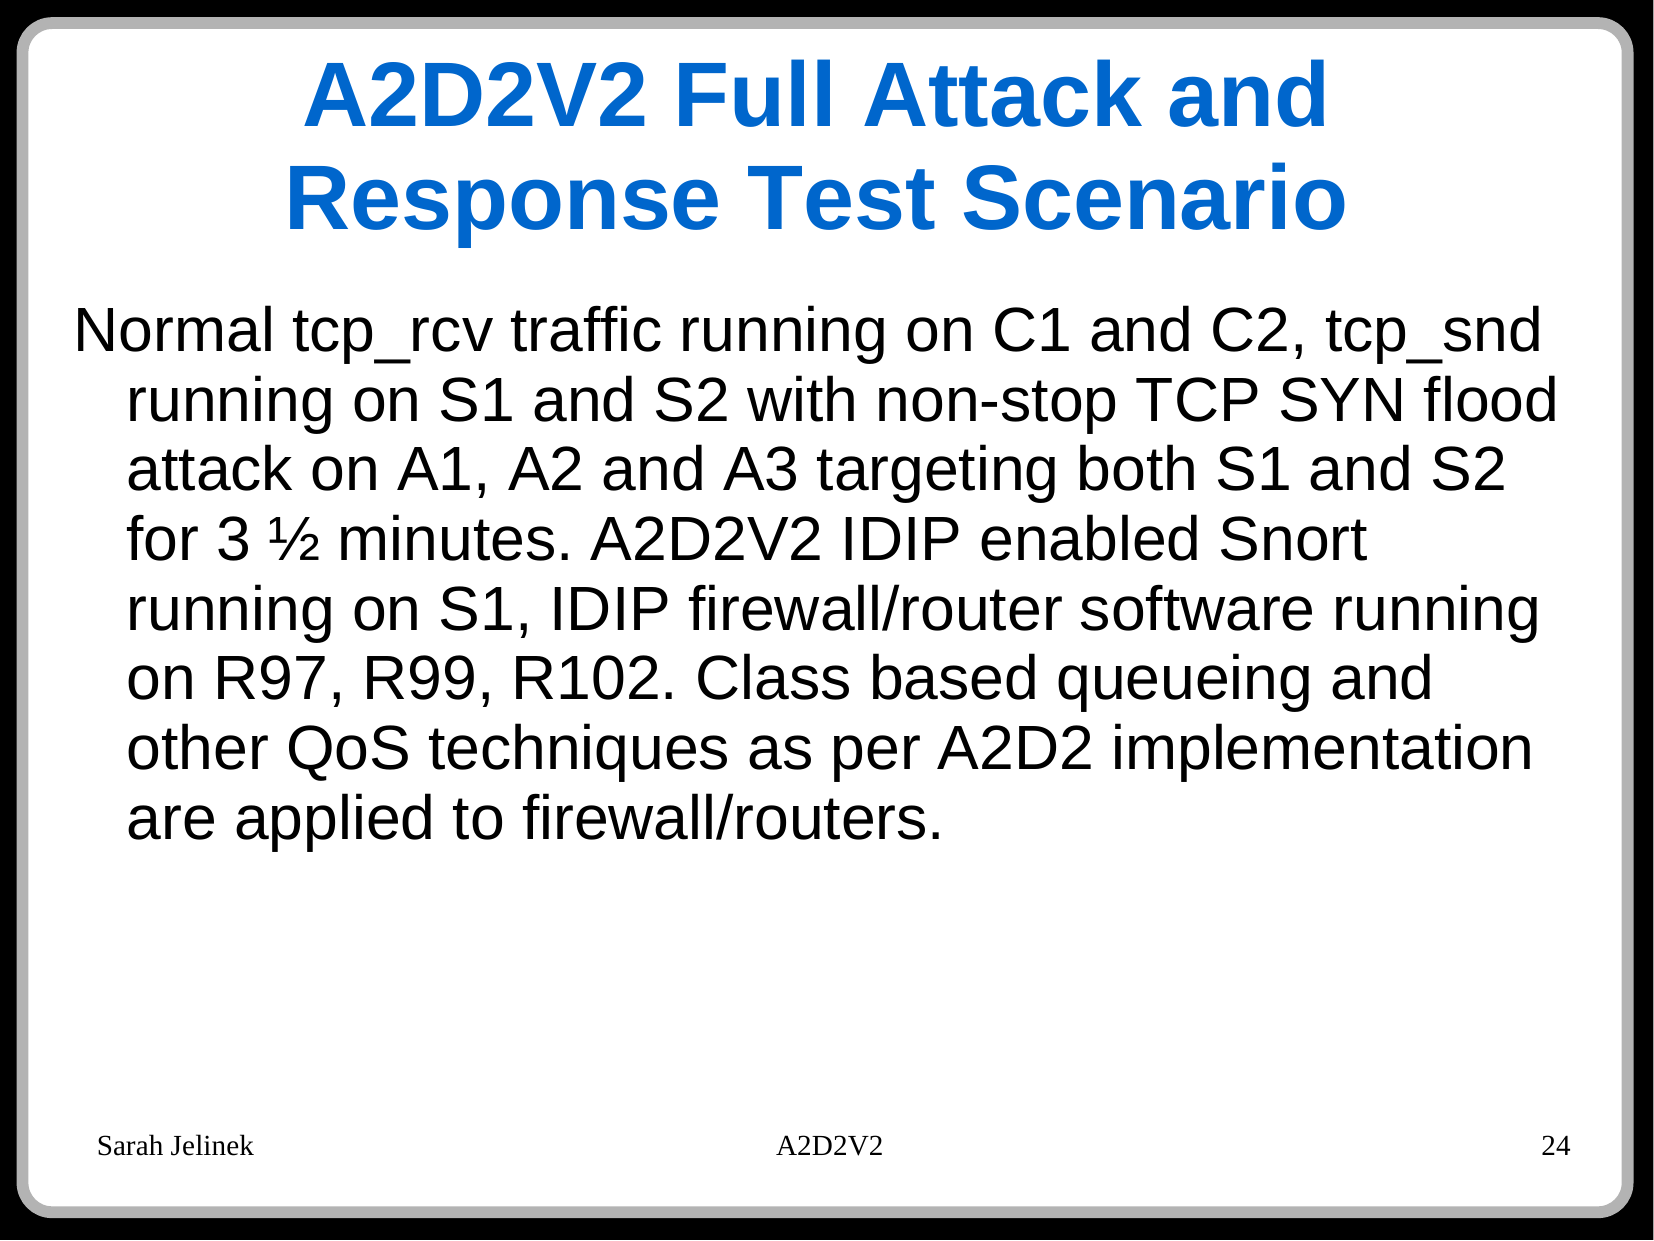

# A2D2V2 Full Attack and Response Test Scenario
Normal tcp_rcv traffic running on C1 and C2, tcp_snd running on S1 and S2 with non-stop TCP SYN flood attack on A1, A2 and A3 targeting both S1 and S2 for 3 ½ minutes. A2D2V2 IDIP enabled Snort running on S1, IDIP firewall/router software running on R97, R99, R102. Class based queueing and other QoS techniques as per A2D2 implementation are applied to firewall/routers.
Sarah Jelinek A2D2V2
24